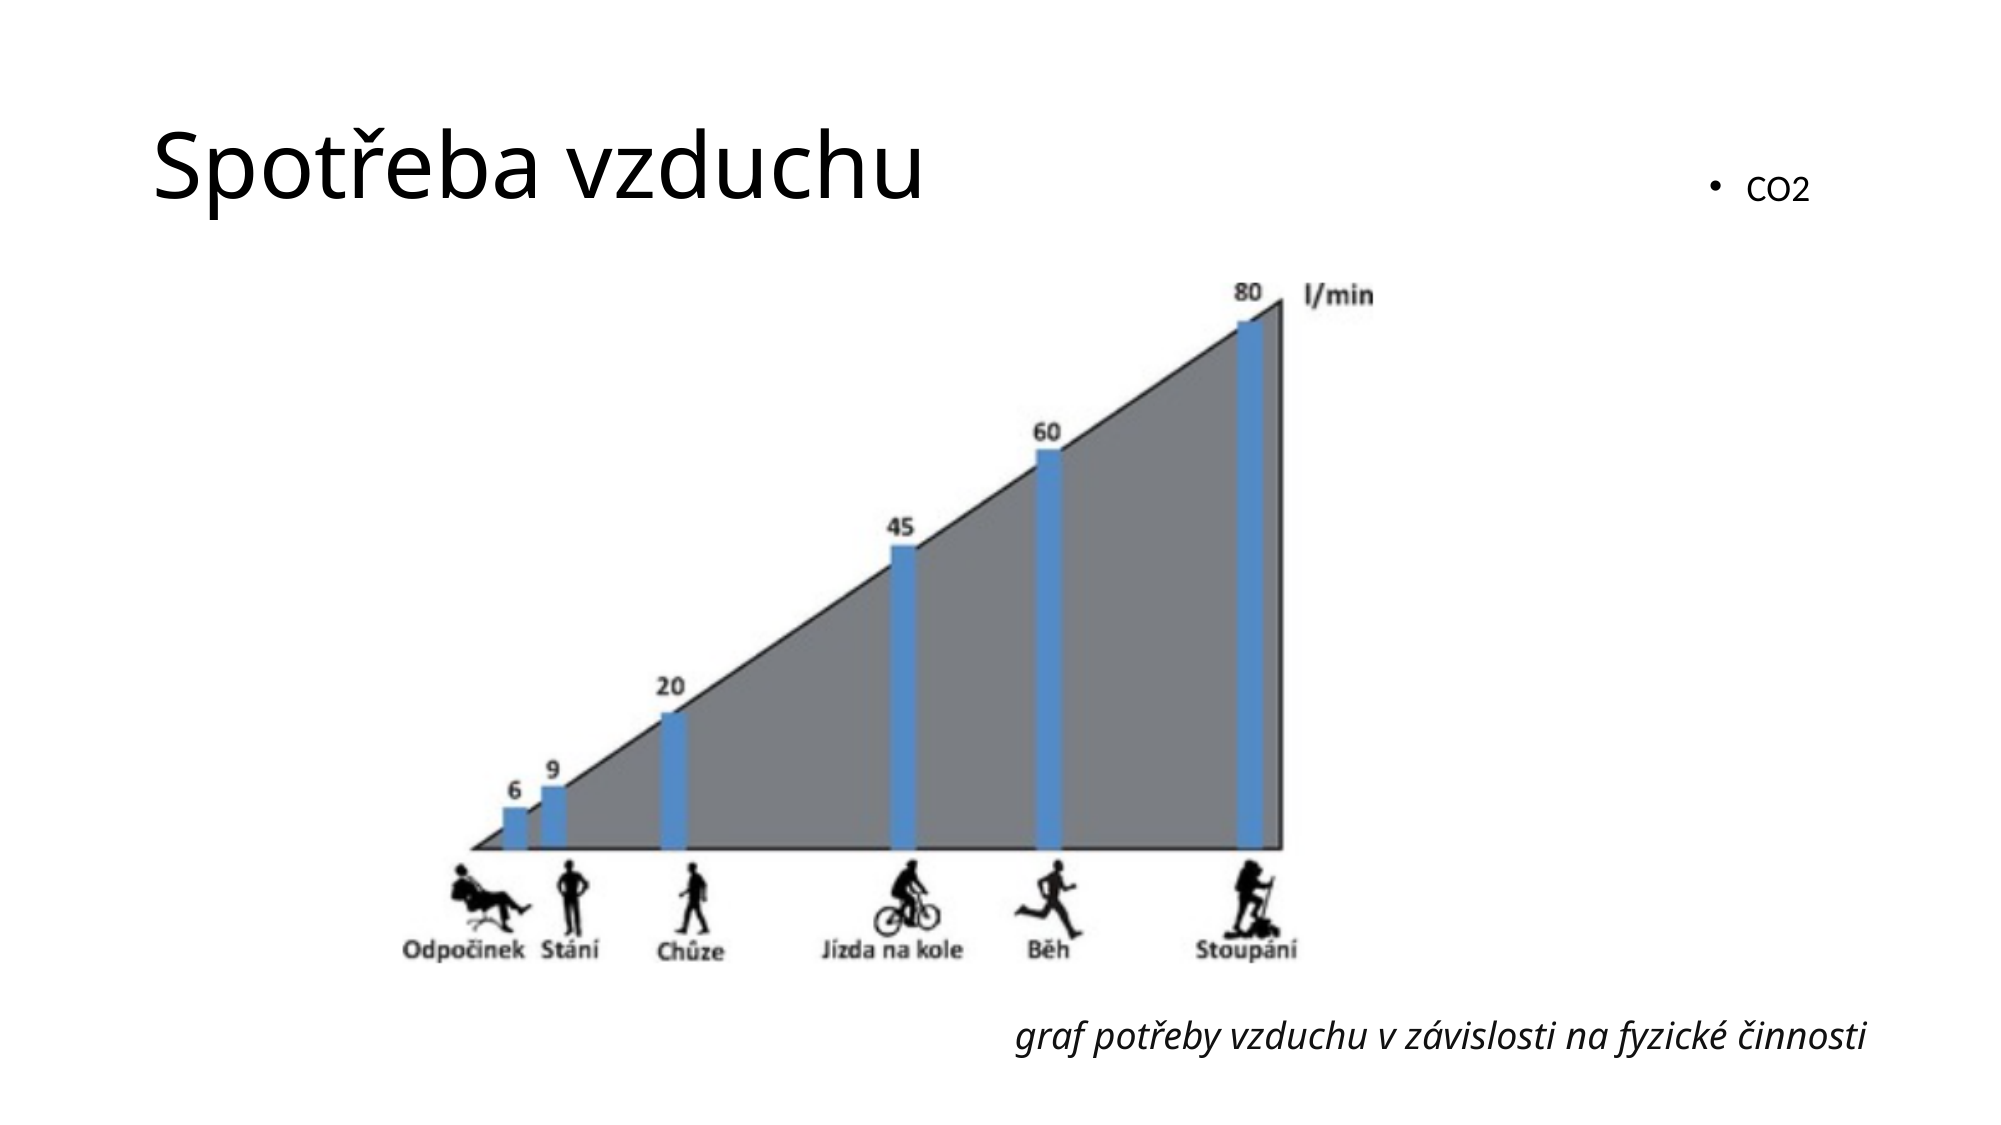

# Spotřeba vzduchu
CO2
graf potřeby vzduchu v závislosti na fyzické činnosti